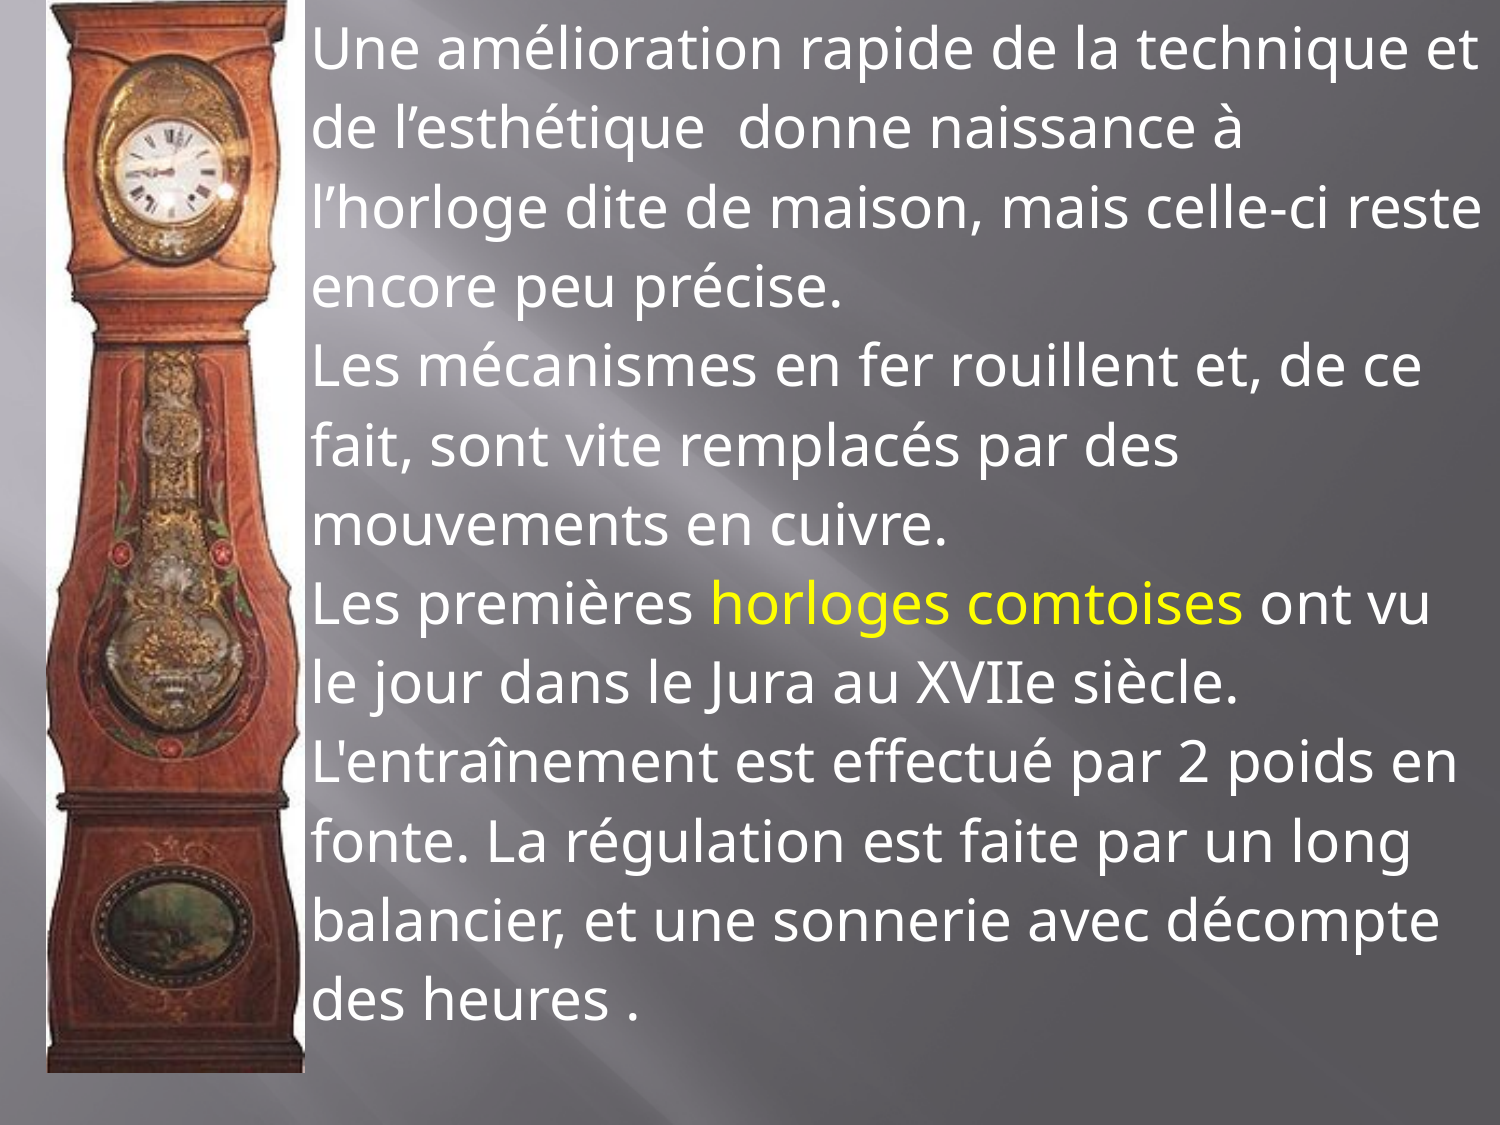

Une amélioration rapide de la technique et de l’esthétique donne naissance à l’horloge dite de maison, mais celle-ci reste encore peu précise.
Les mécanismes en fer rouillent et, de ce fait, sont vite remplacés par des mouvements en cuivre.
Les premières horloges comtoises ont vu le jour dans le Jura au XVIIe siècle. L'entraînement est effectué par 2 poids en fonte. La régulation est faite par un long balancier, et une sonnerie avec décompte des heures .